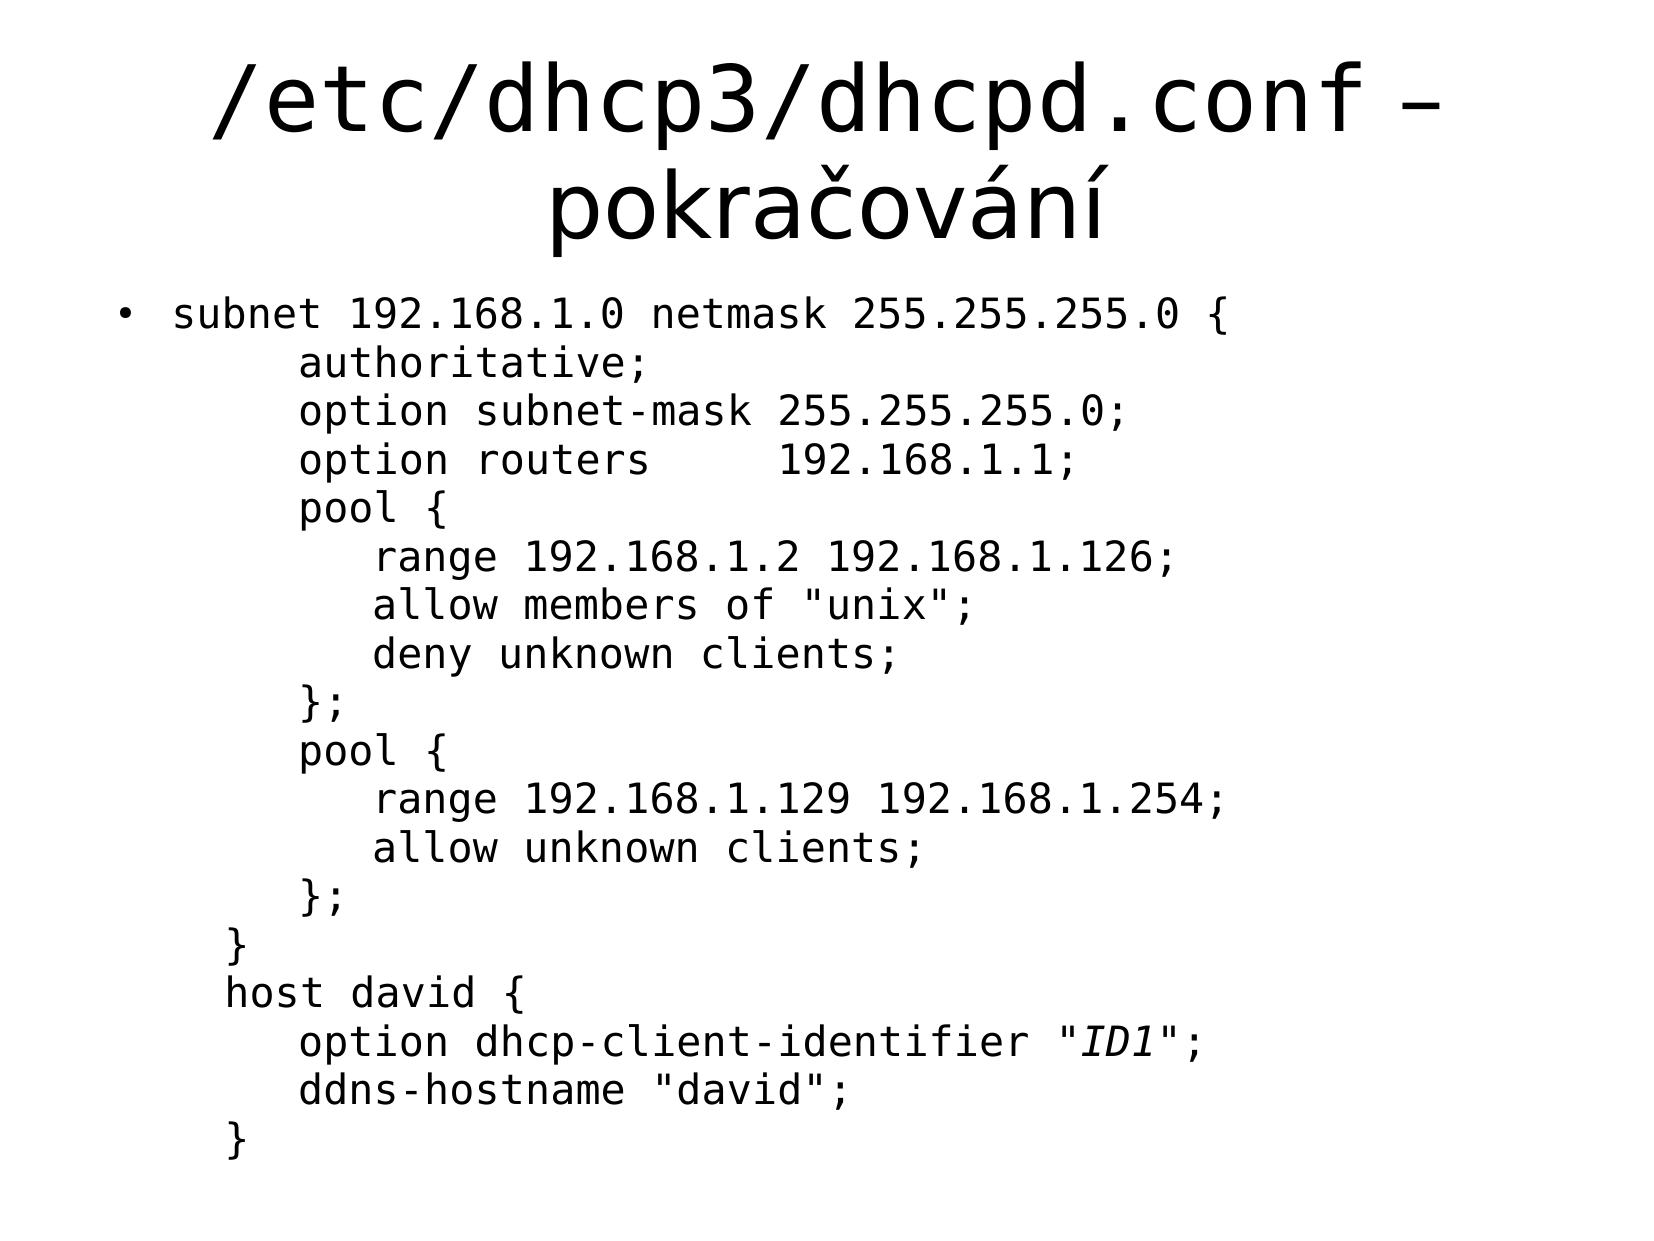

# /etc/dhcp3/dhcpd.conf – pokračování
subnet 192.168.1.0 netmask 255.255.255.0 {
	authoritative;
	option subnet-mask 255.255.255.0;
	option routers 192.168.1.1;
	pool {
		range 192.168.1.2 192.168.1.126;
		allow members of "unix";
		deny unknown clients;
	};
	pool {
		range 192.168.1.129 192.168.1.254;
		allow unknown clients;
	};
}
host david {
	option dhcp-client-identifier "ID1";
	ddns-hostname "david";
}